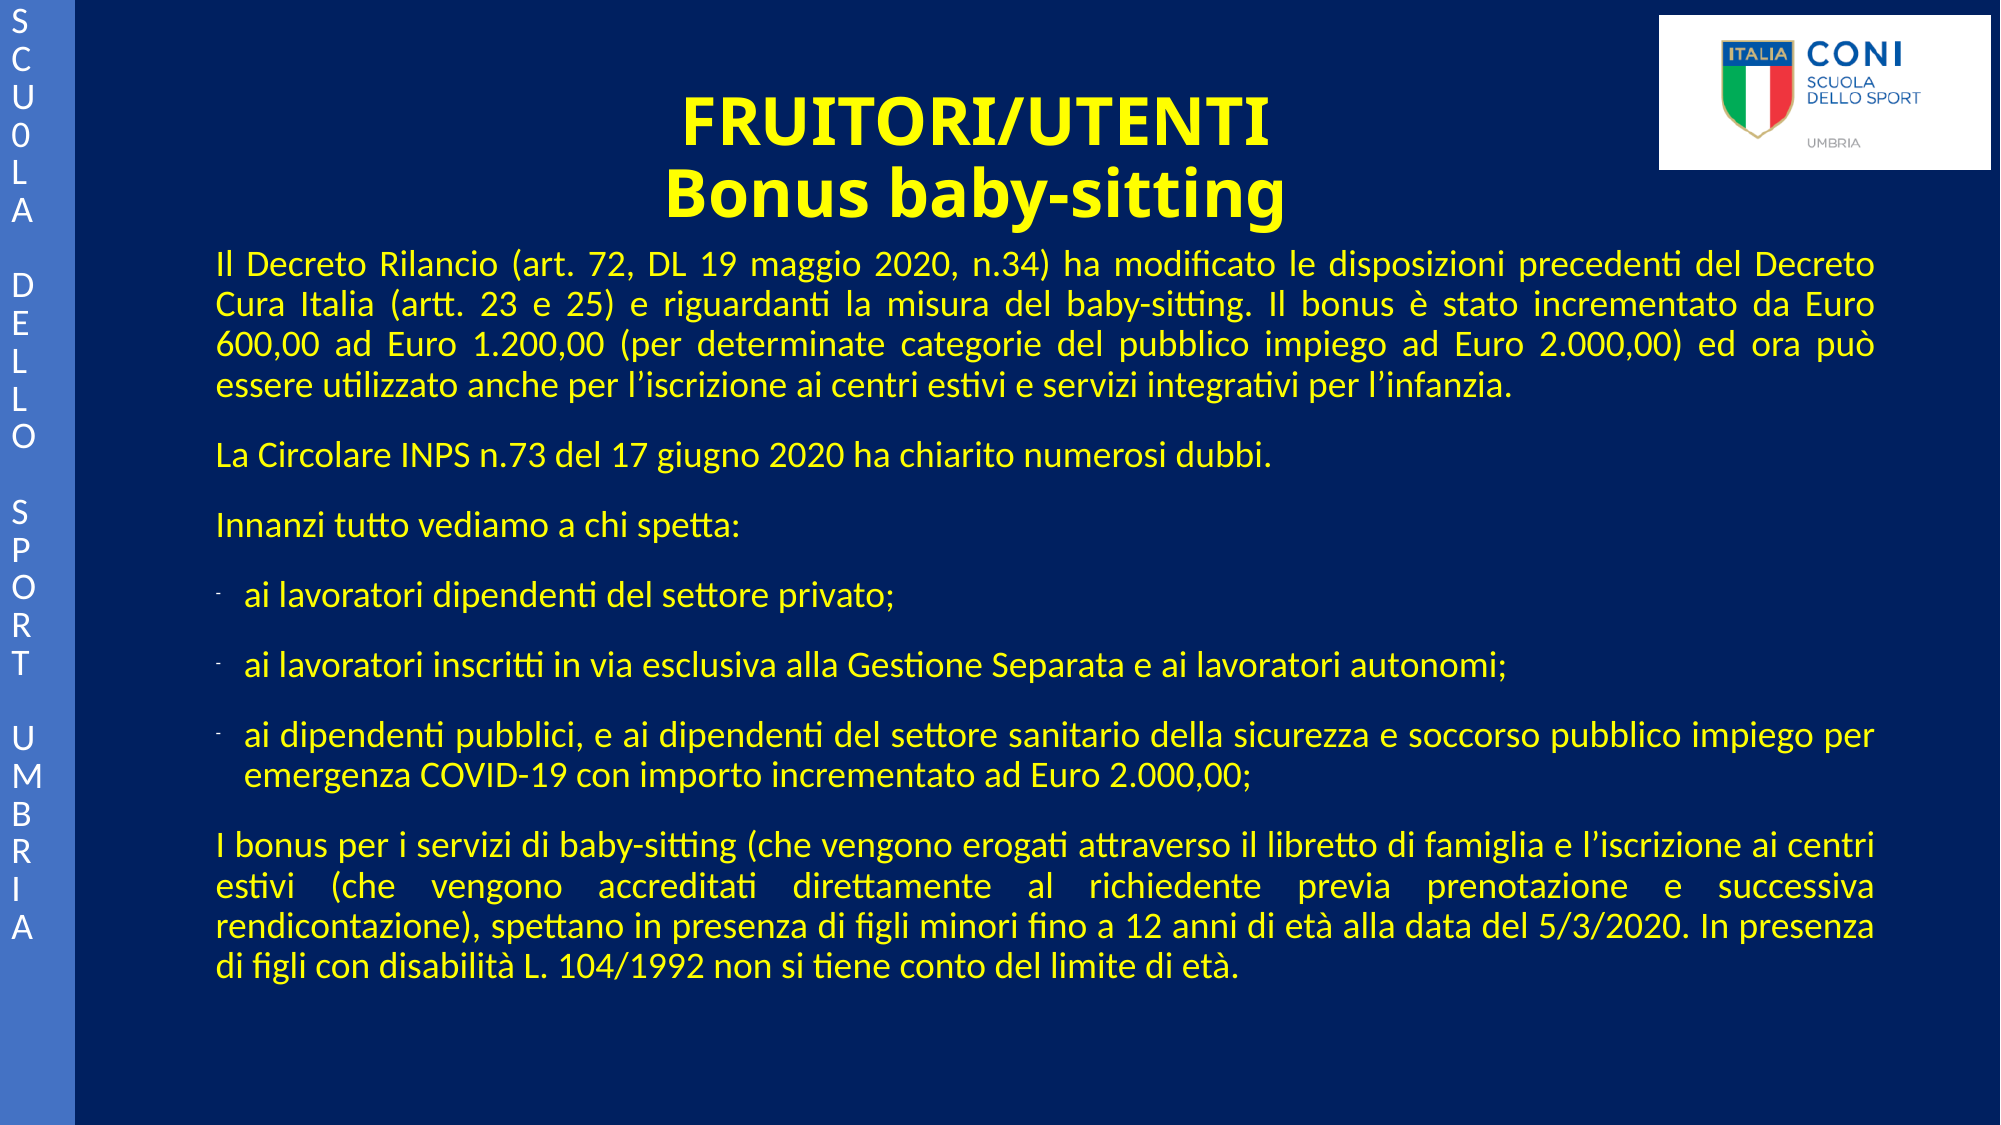

| S C U  0 L A D E L L O S P O R T U M B R I A |
| --- |
# FRUITORI/UTENTI Bonus baby-sitting
Il Decreto Rilancio (art. 72, DL 19 maggio 2020, n.34) ha modificato le disposizioni precedenti del Decreto Cura Italia (artt. 23 e 25) e riguardanti la misura del baby-sitting. Il bonus è stato incrementato da Euro 600,00 ad Euro 1.200,00 (per determinate categorie del pubblico impiego ad Euro 2.000,00) ed ora può essere utilizzato anche per l’iscrizione ai centri estivi e servizi integrativi per l’infanzia.
La Circolare INPS n.73 del 17 giugno 2020 ha chiarito numerosi dubbi.
Innanzi tutto vediamo a chi spetta:
ai lavoratori dipendenti del settore privato;
ai lavoratori inscritti in via esclusiva alla Gestione Separata e ai lavoratori autonomi;
ai dipendenti pubblici, e ai dipendenti del settore sanitario della sicurezza e soccorso pubblico impiego per emergenza COVID-19 con importo incrementato ad Euro 2.000,00;
I bonus per i servizi di baby-sitting (che vengono erogati attraverso il libretto di famiglia e l’iscrizione ai centri estivi (che vengono accreditati direttamente al richiedente previa prenotazione e successiva rendicontazione), spettano in presenza di figli minori fino a 12 anni di età alla data del 5/3/2020. In presenza di figli con disabilità L. 104/1992 non si tiene conto del limite di età.